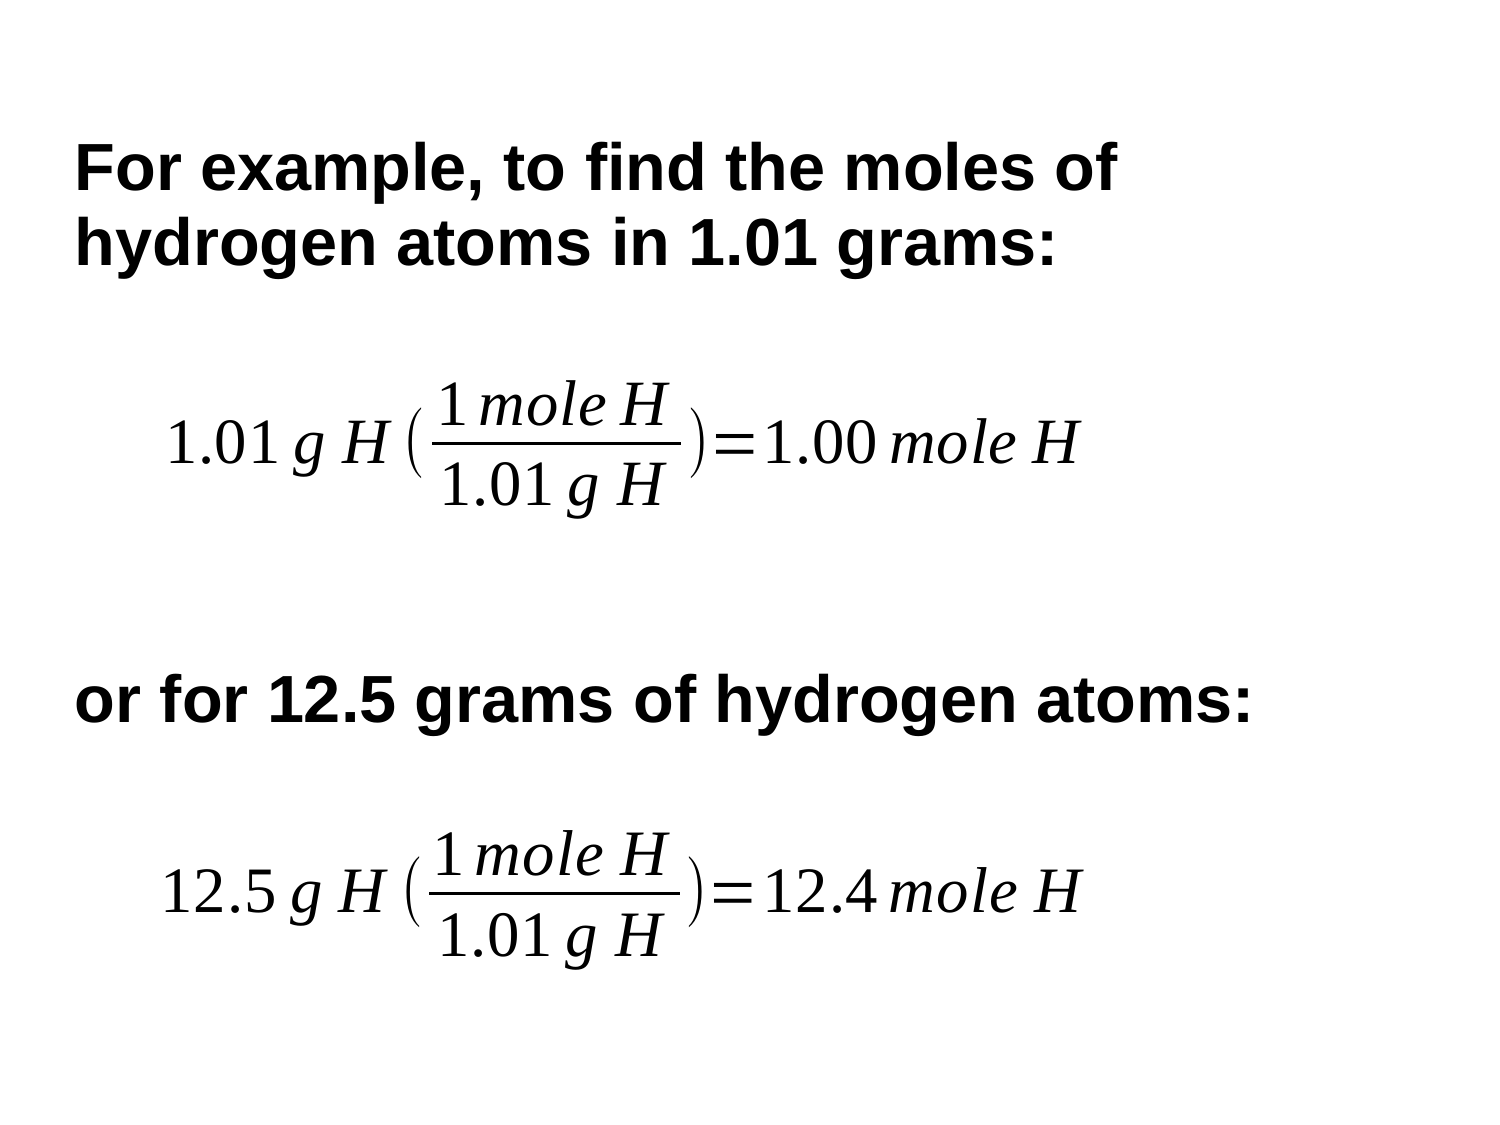

For example, to find the moles of hydrogen atoms in 1.01 grams:
or for 12.5 grams of hydrogen atoms: